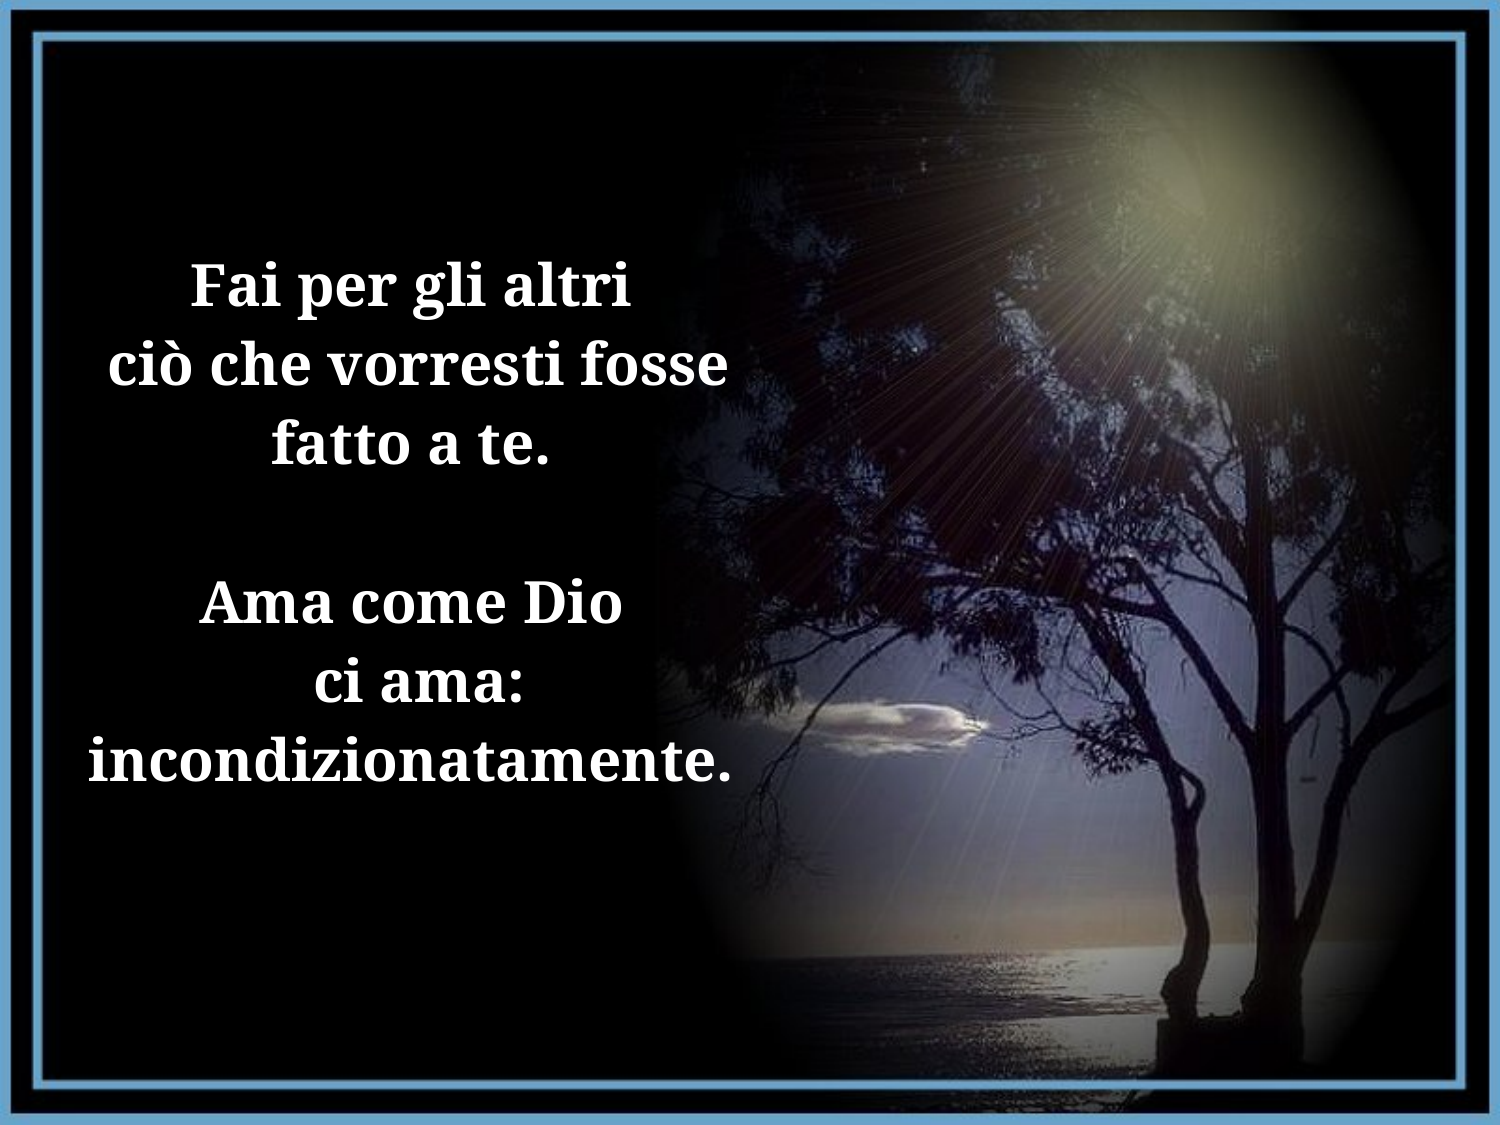

Fai per gli altri
ciò che vorresti fosse fatto a te.
Ama come Dio
ci ama: incondizionatamente.